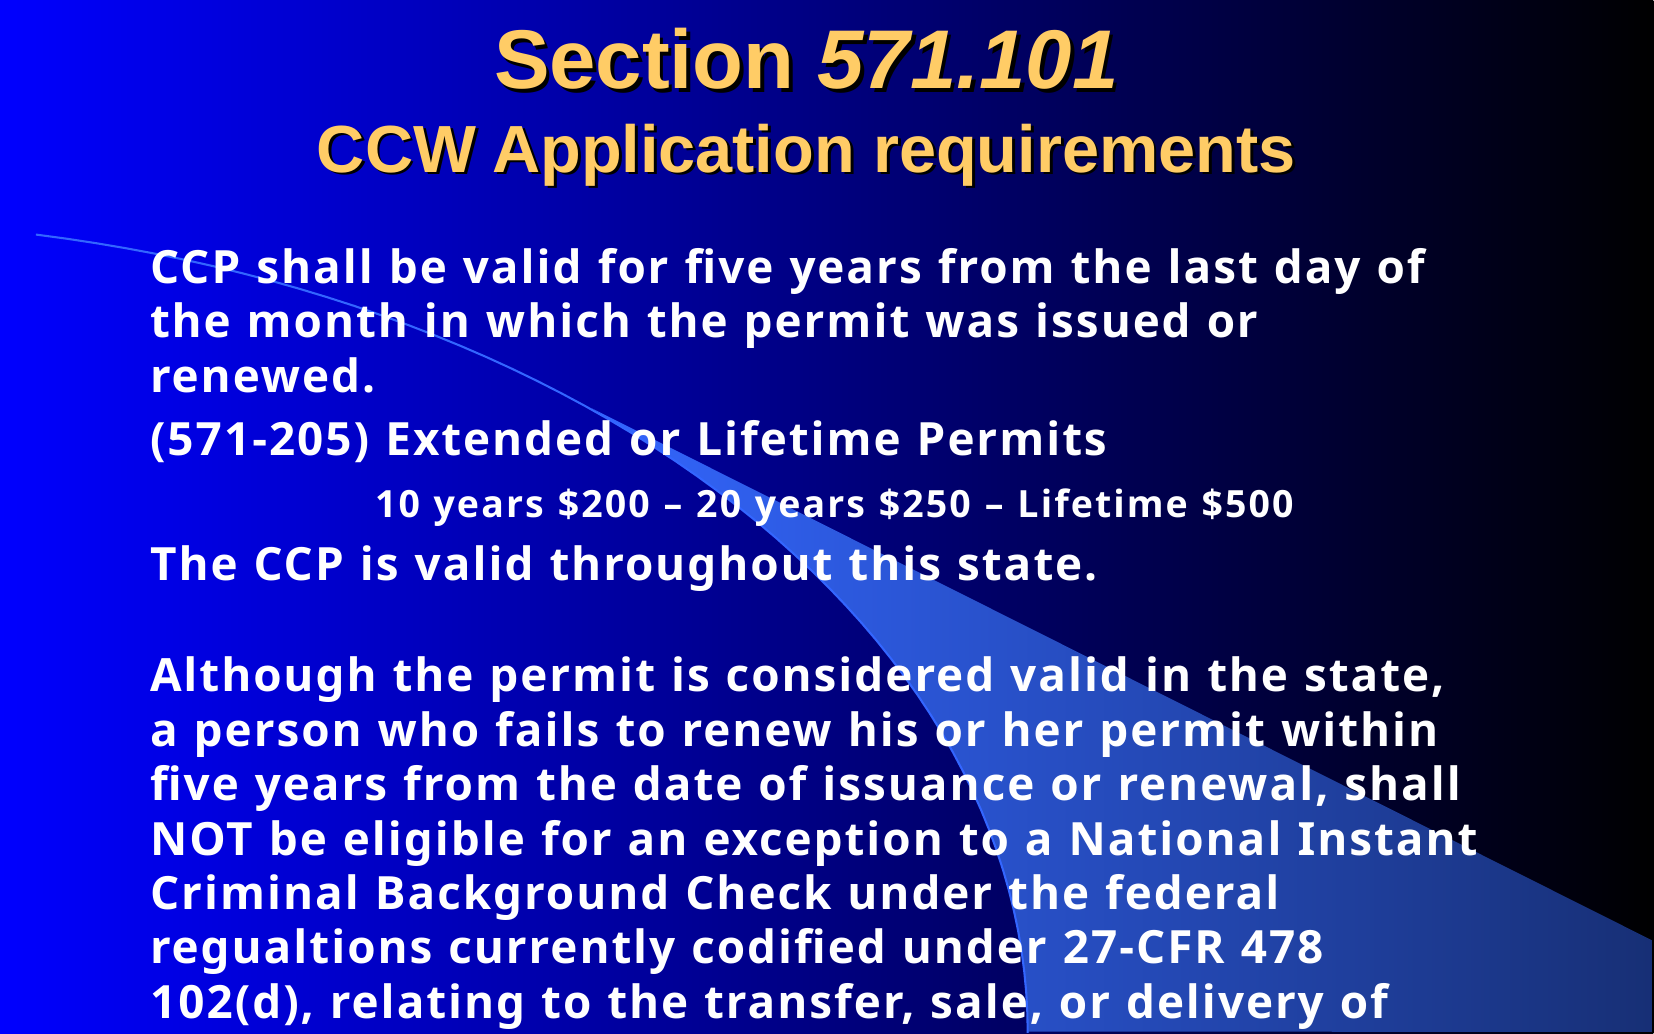

# Section 571.101 CCW Application requirements
CCP shall be valid for five years from the last day of the month in which the permit was issued or renewed.
(571-205) Extended or Lifetime Permits
 10 years $200 – 20 years $250 – Lifetime $500
The CCP is valid throughout this state.
Although the permit is considered valid in the state, a person who fails to renew his or her permit within five years from the date of issuance or renewal, shall NOT be eligible for an exception to a National Instant Criminal Background Check under the federal regualtions currently codified under 27-CFR 478 102(d), relating to the transfer, sale, or delivery of firearms from licensed dealers.